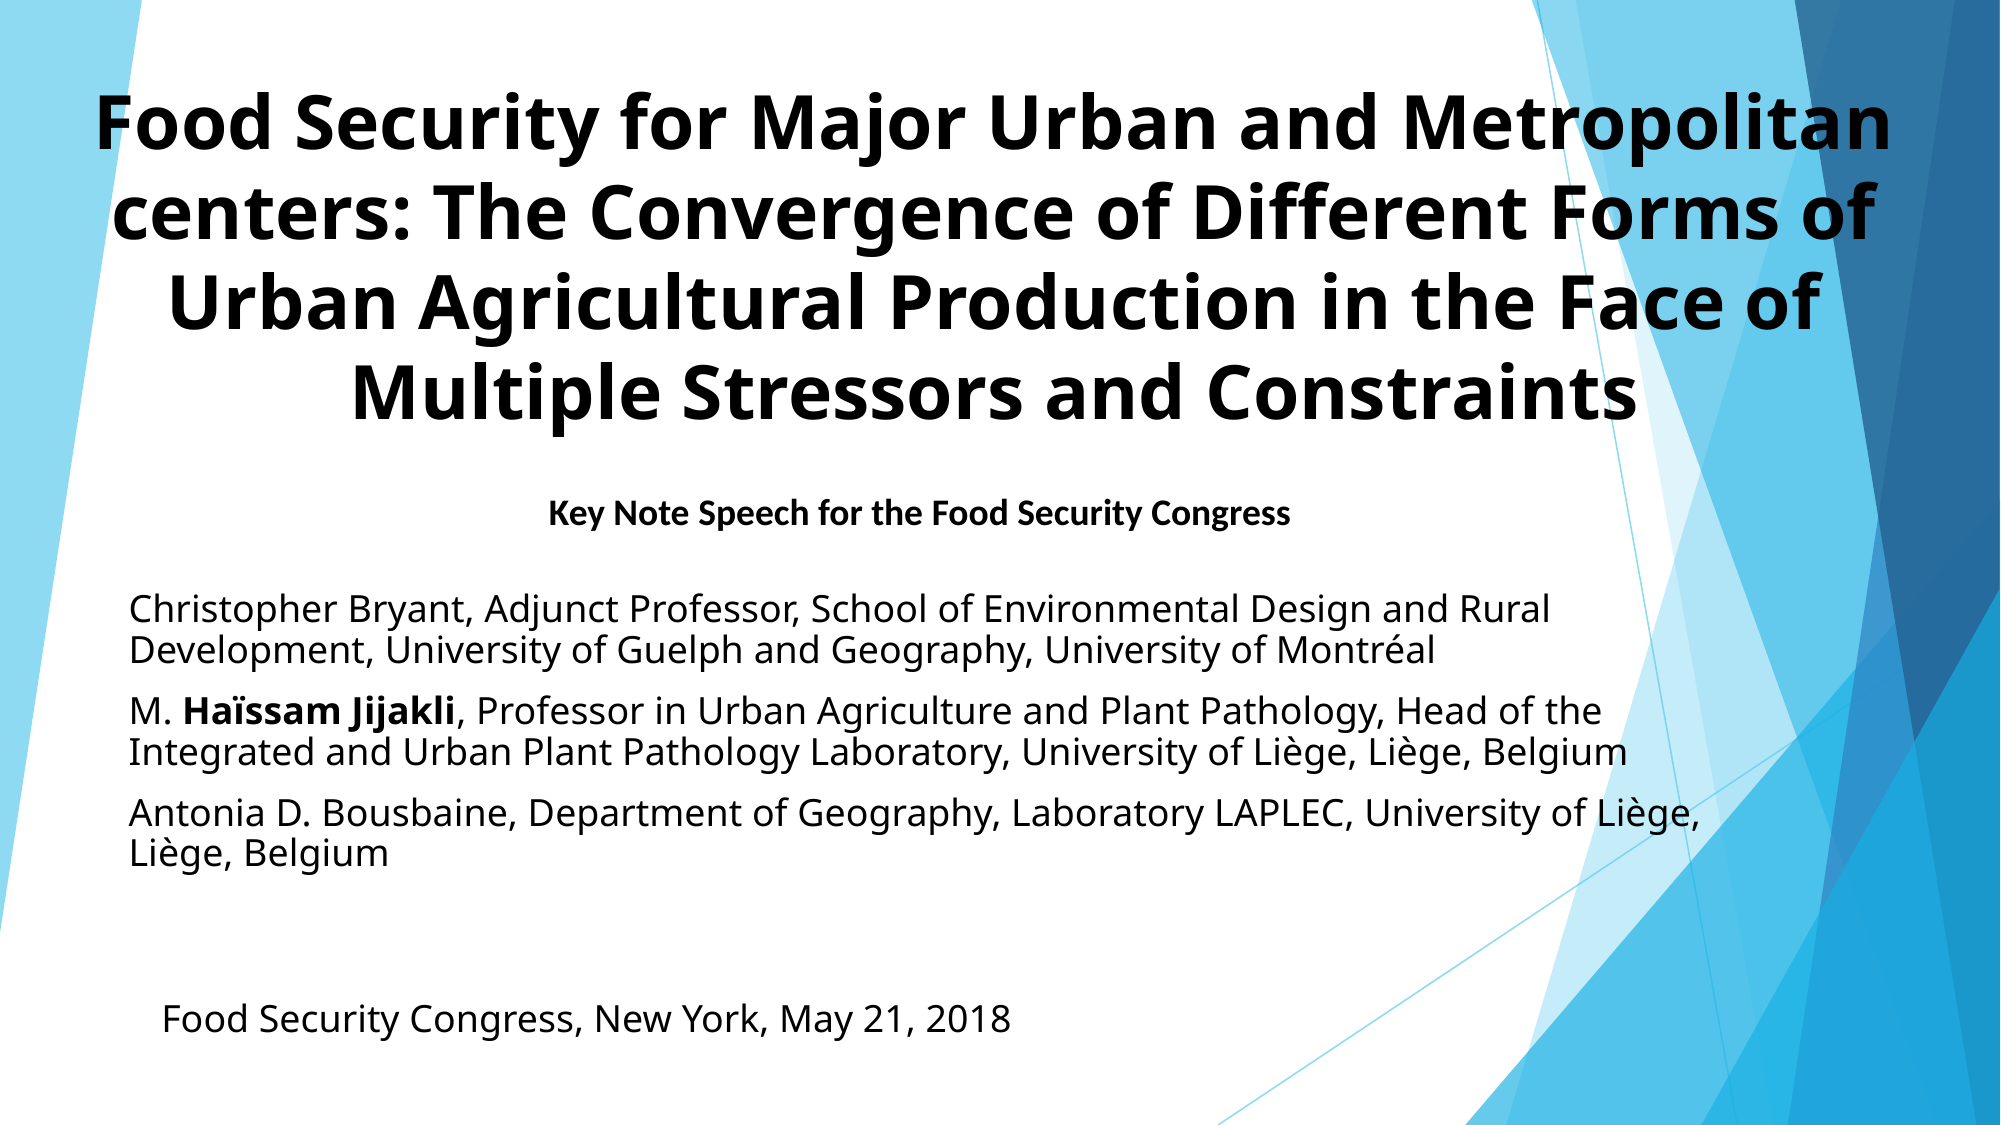

# Food Security for Major Urban and Metropolitan centers: The Convergence of Different Forms of Urban Agricultural Production in the Face of Multiple Stressors and Constraints
Key Note Speech for the Food Security Congress
Christopher Bryant, Adjunct Professor, School of Environmental Design and Rural Development, University of Guelph and Geography, University of Montréal
M. Haïssam Jijakli, Professor in Urban Agriculture and Plant Pathology, Head of the Integrated and Urban Plant Pathology Laboratory, University of Liège, Liège, Belgium
Antonia D. Bousbaine, Department of Geography, Laboratory LAPLEC, University of Liège, Liège, Belgium
Food Security Congress, New York, May 21, 2018